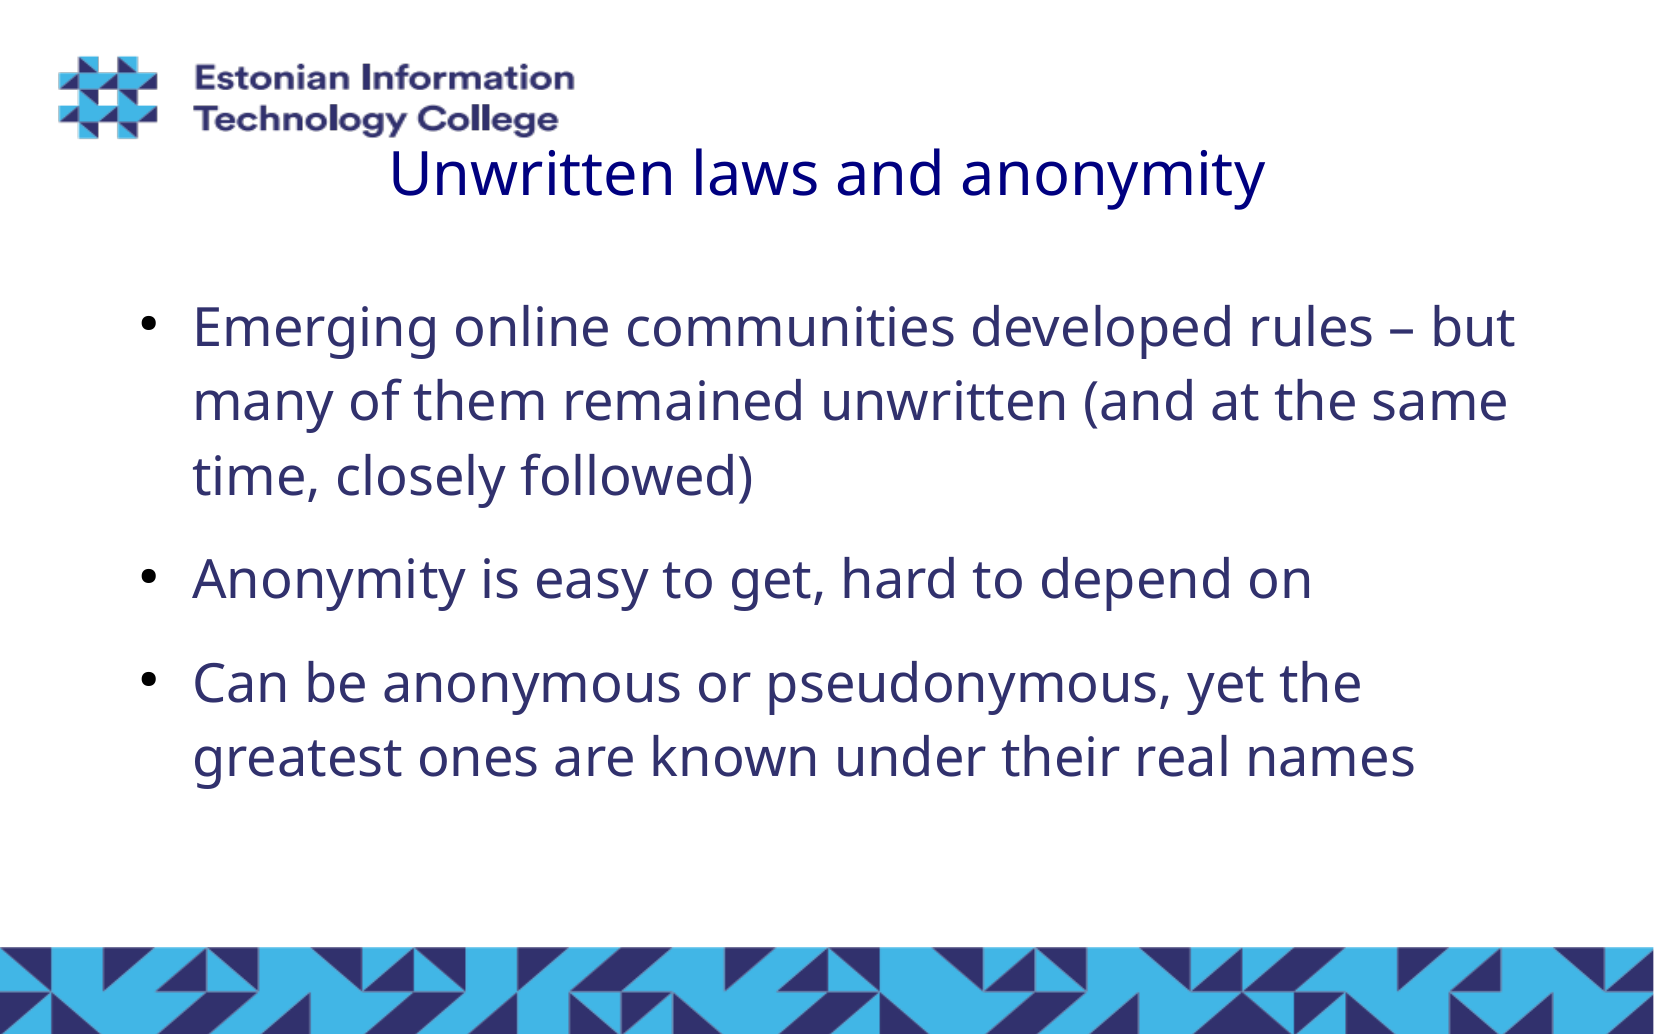

# Unwritten laws and anonymity
Emerging online communities developed rules – but many of them remained unwritten (and at the same time, closely followed)
Anonymity is easy to get, hard to depend on
Can be anonymous or pseudonymous, yet the greatest ones are known under their real names